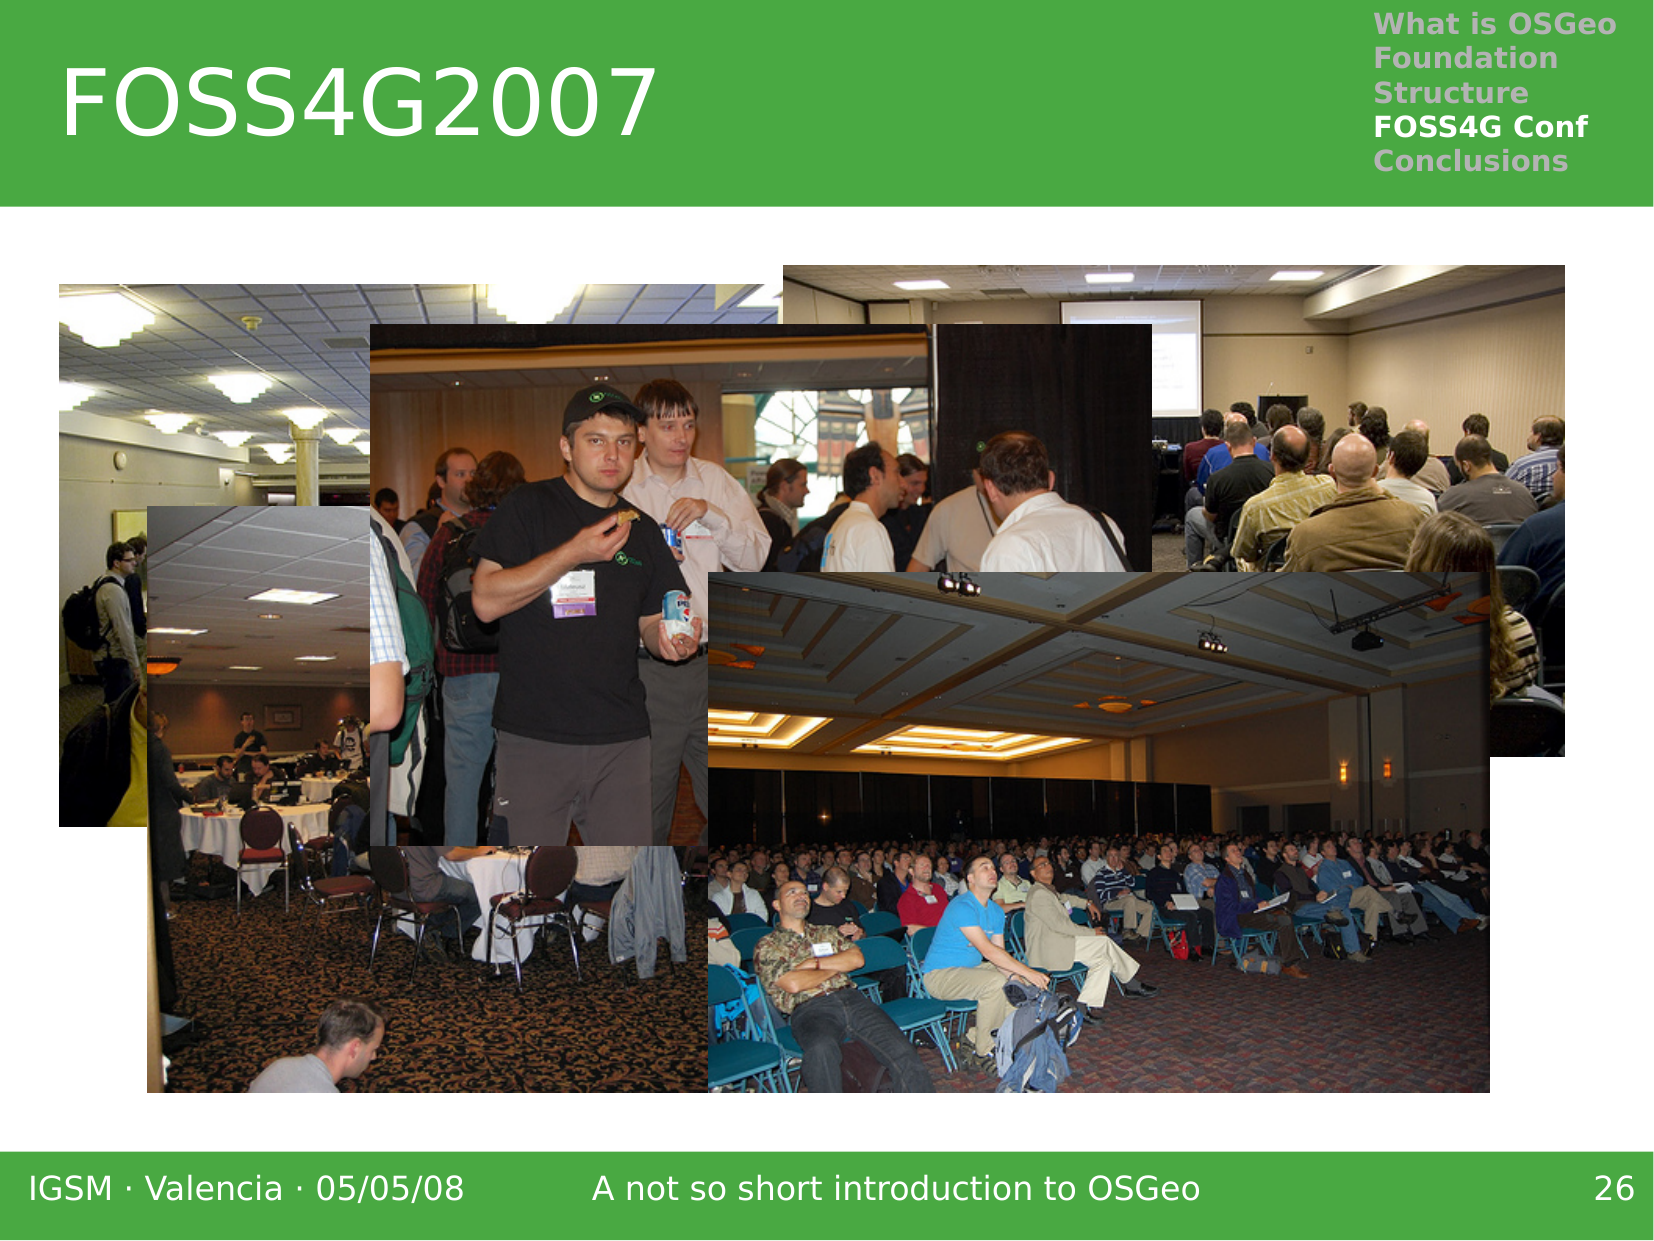

What is OSGeo
Foundation Structure
FOSS4G Conf
Conclusions
# FOSS4G2007
IGSM · Valencia · 05/05/08
A not so short introduction to OSGeo
26